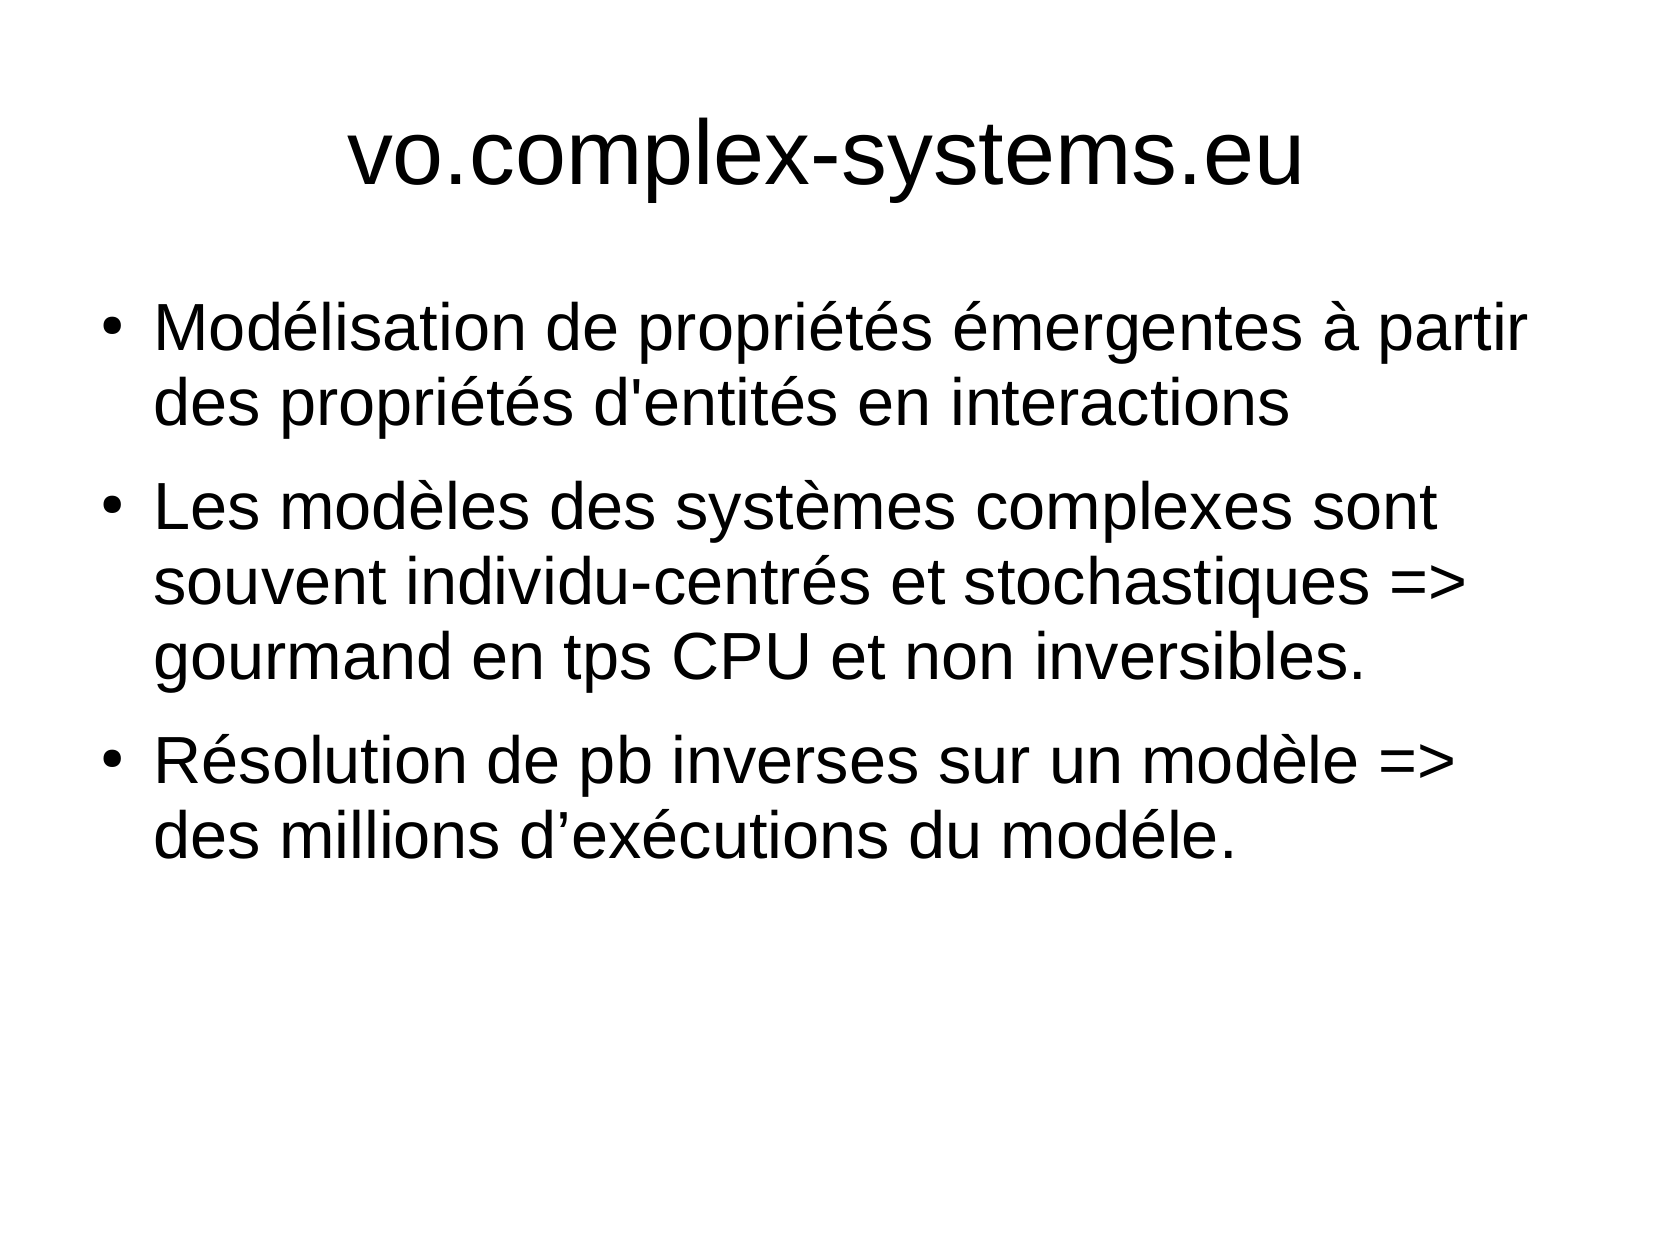

# vo.complex-systems.eu
Modélisation de propriétés émergentes à partir des propriétés d'entités en interactions
Les modèles des systèmes complexes sont souvent individu-centrés et stochastiques => gourmand en tps CPU et non inversibles.
Résolution de pb inverses sur un modèle => des millions d’exécutions du modéle.